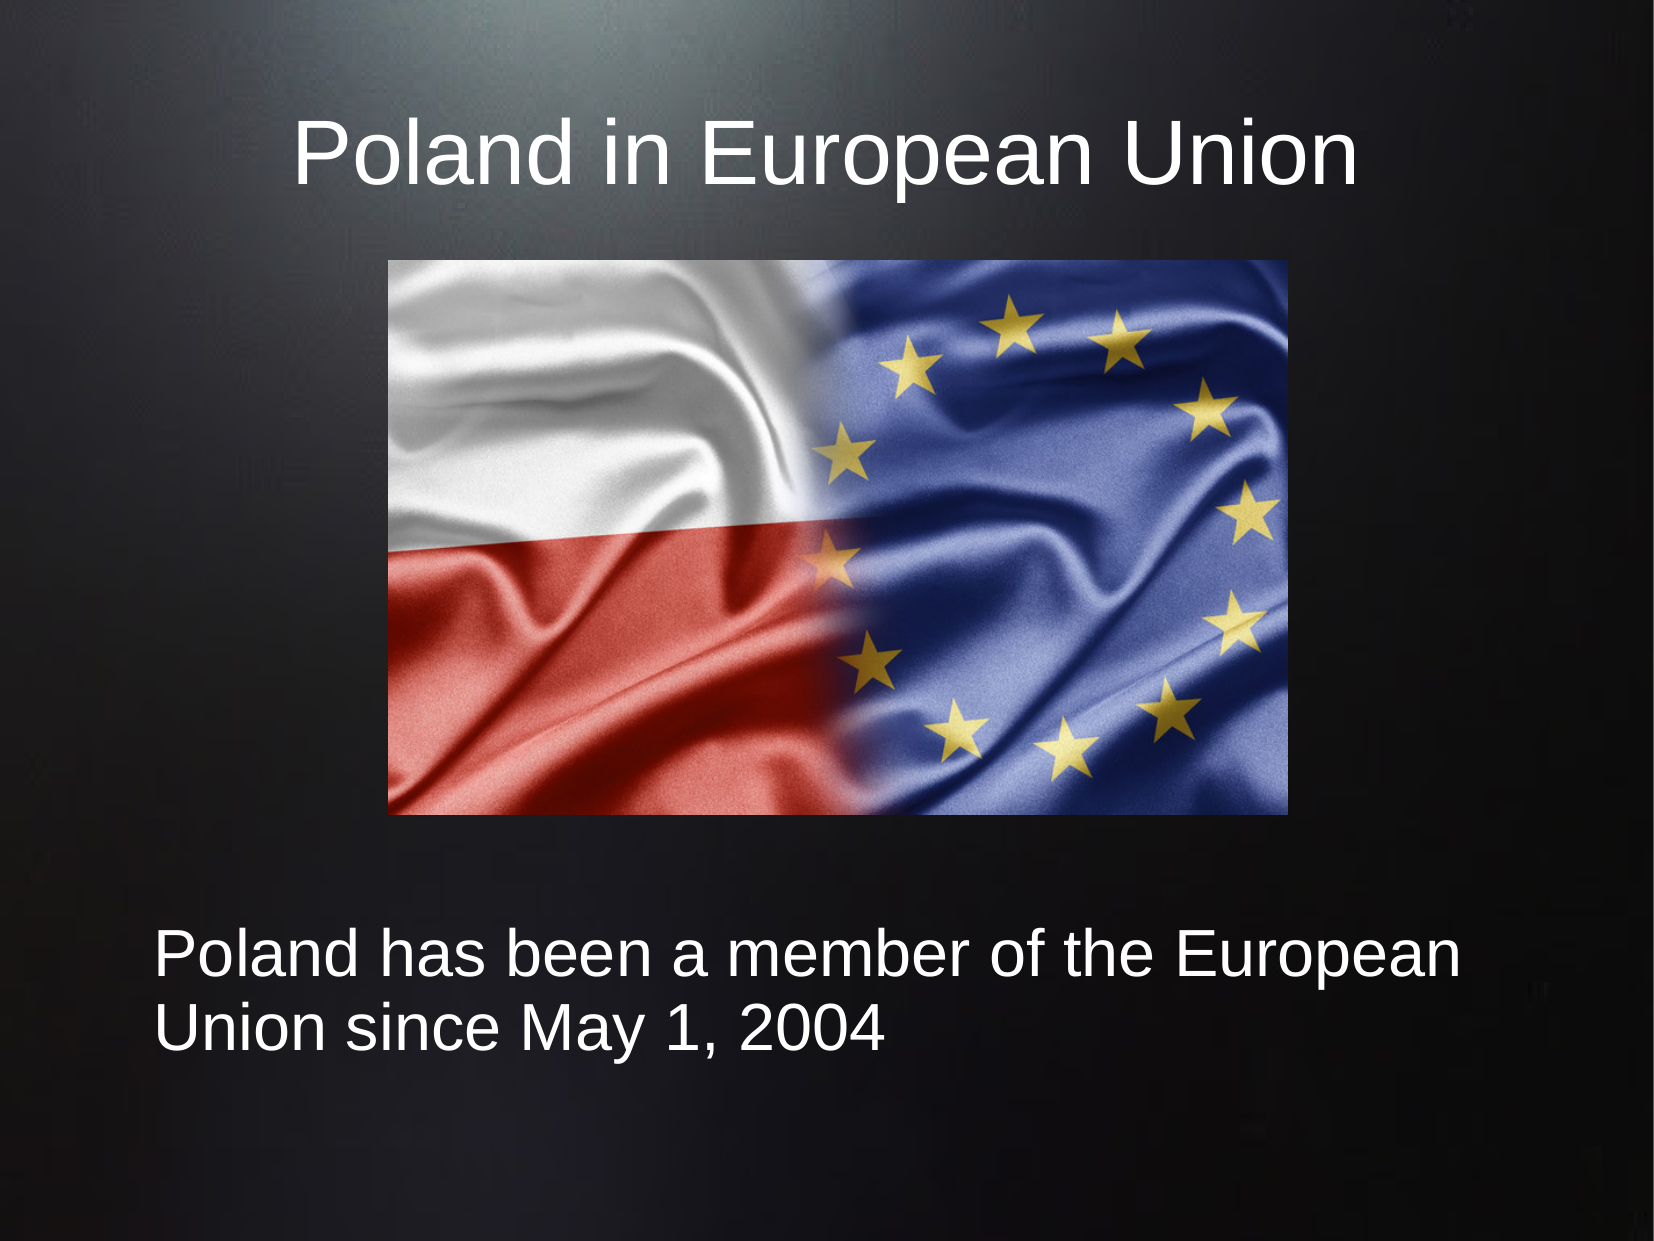

# Poland in European Union
Poland has been a member of the European Union since May 1, 2004